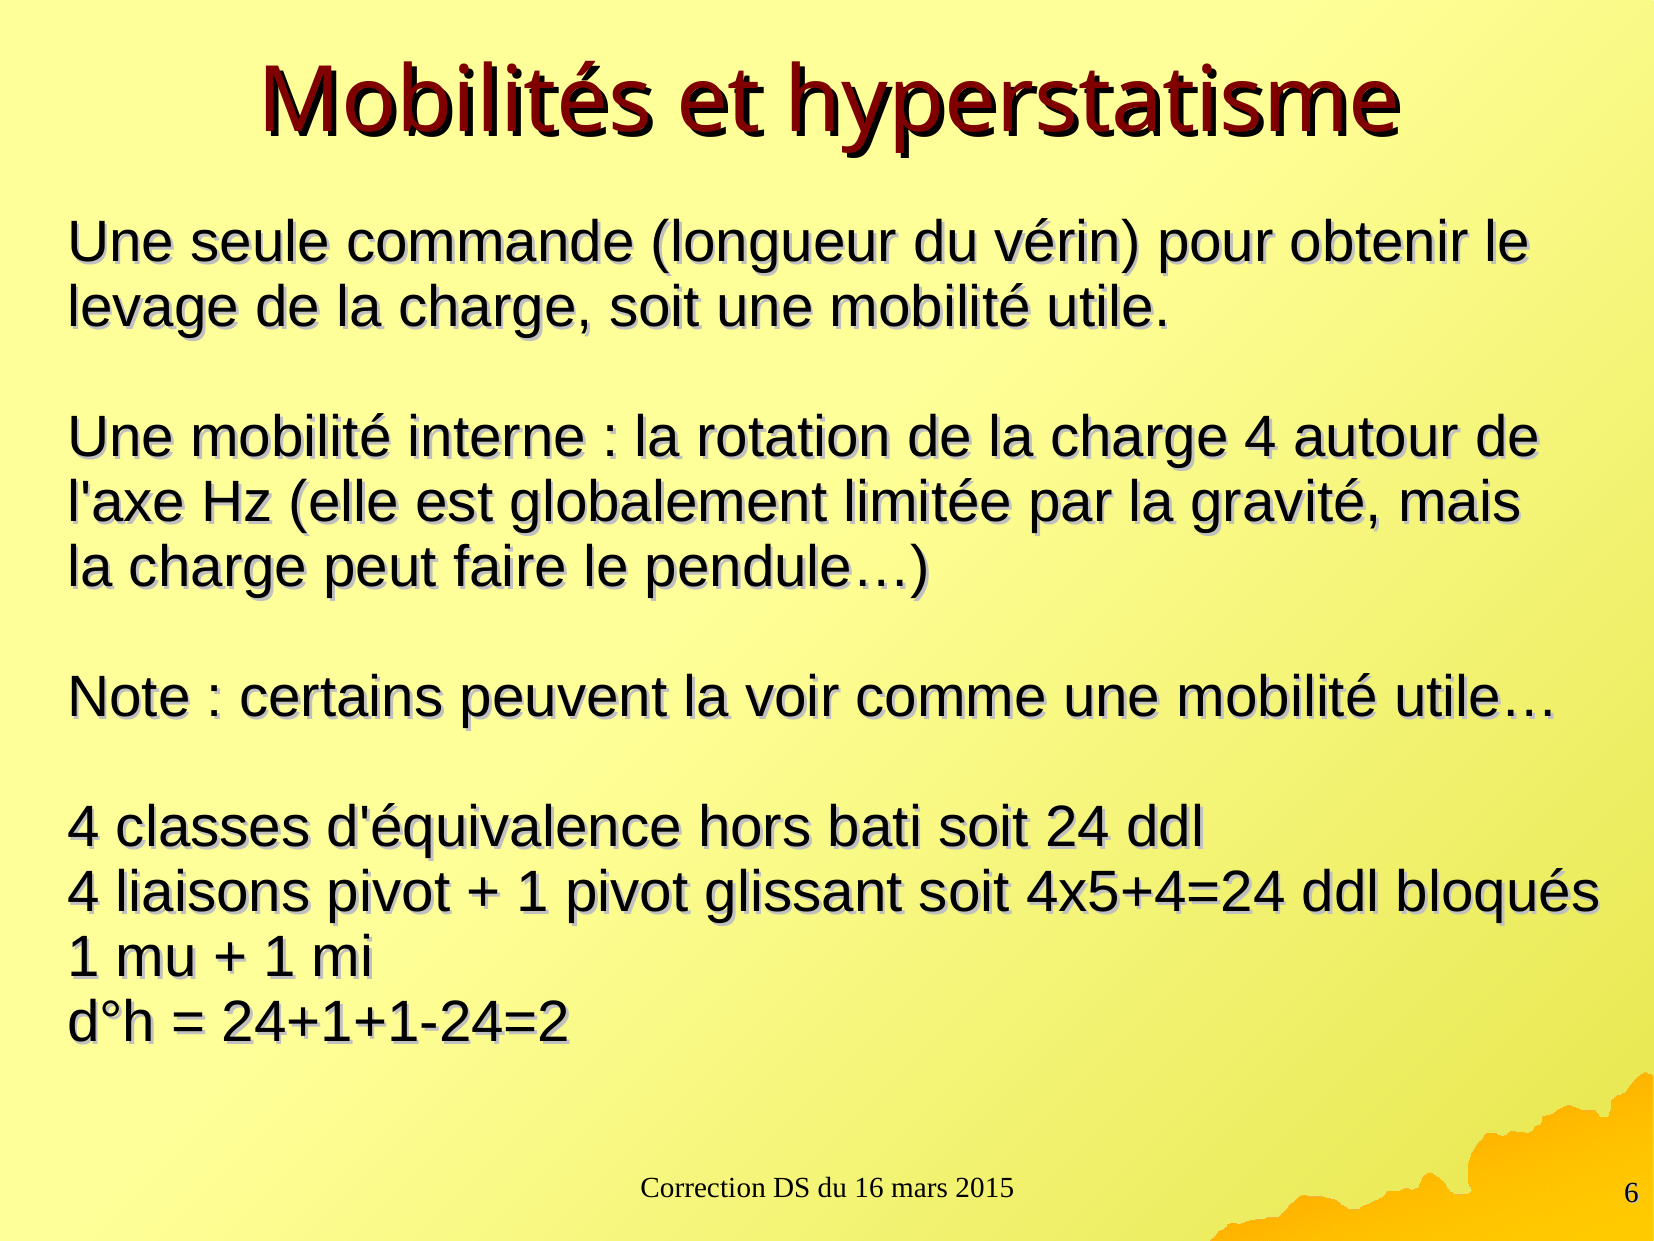

# Mobilités et hyperstatisme
Une seule commande (longueur du vérin) pour obtenir le
levage de la charge, soit une mobilité utile.
Une mobilité interne : la rotation de la charge 4 autour de
l'axe Hz (elle est globalement limitée par la gravité, mais
la charge peut faire le pendule…)
Note : certains peuvent la voir comme une mobilité utile…
4 classes d'équivalence hors bati soit 24 ddl
4 liaisons pivot + 1 pivot glissant soit 4x5+4=24 ddl bloqués
1 mu + 1 mi
d°h = 24+1+1-24=2
Correction DS du 16 mars 2015